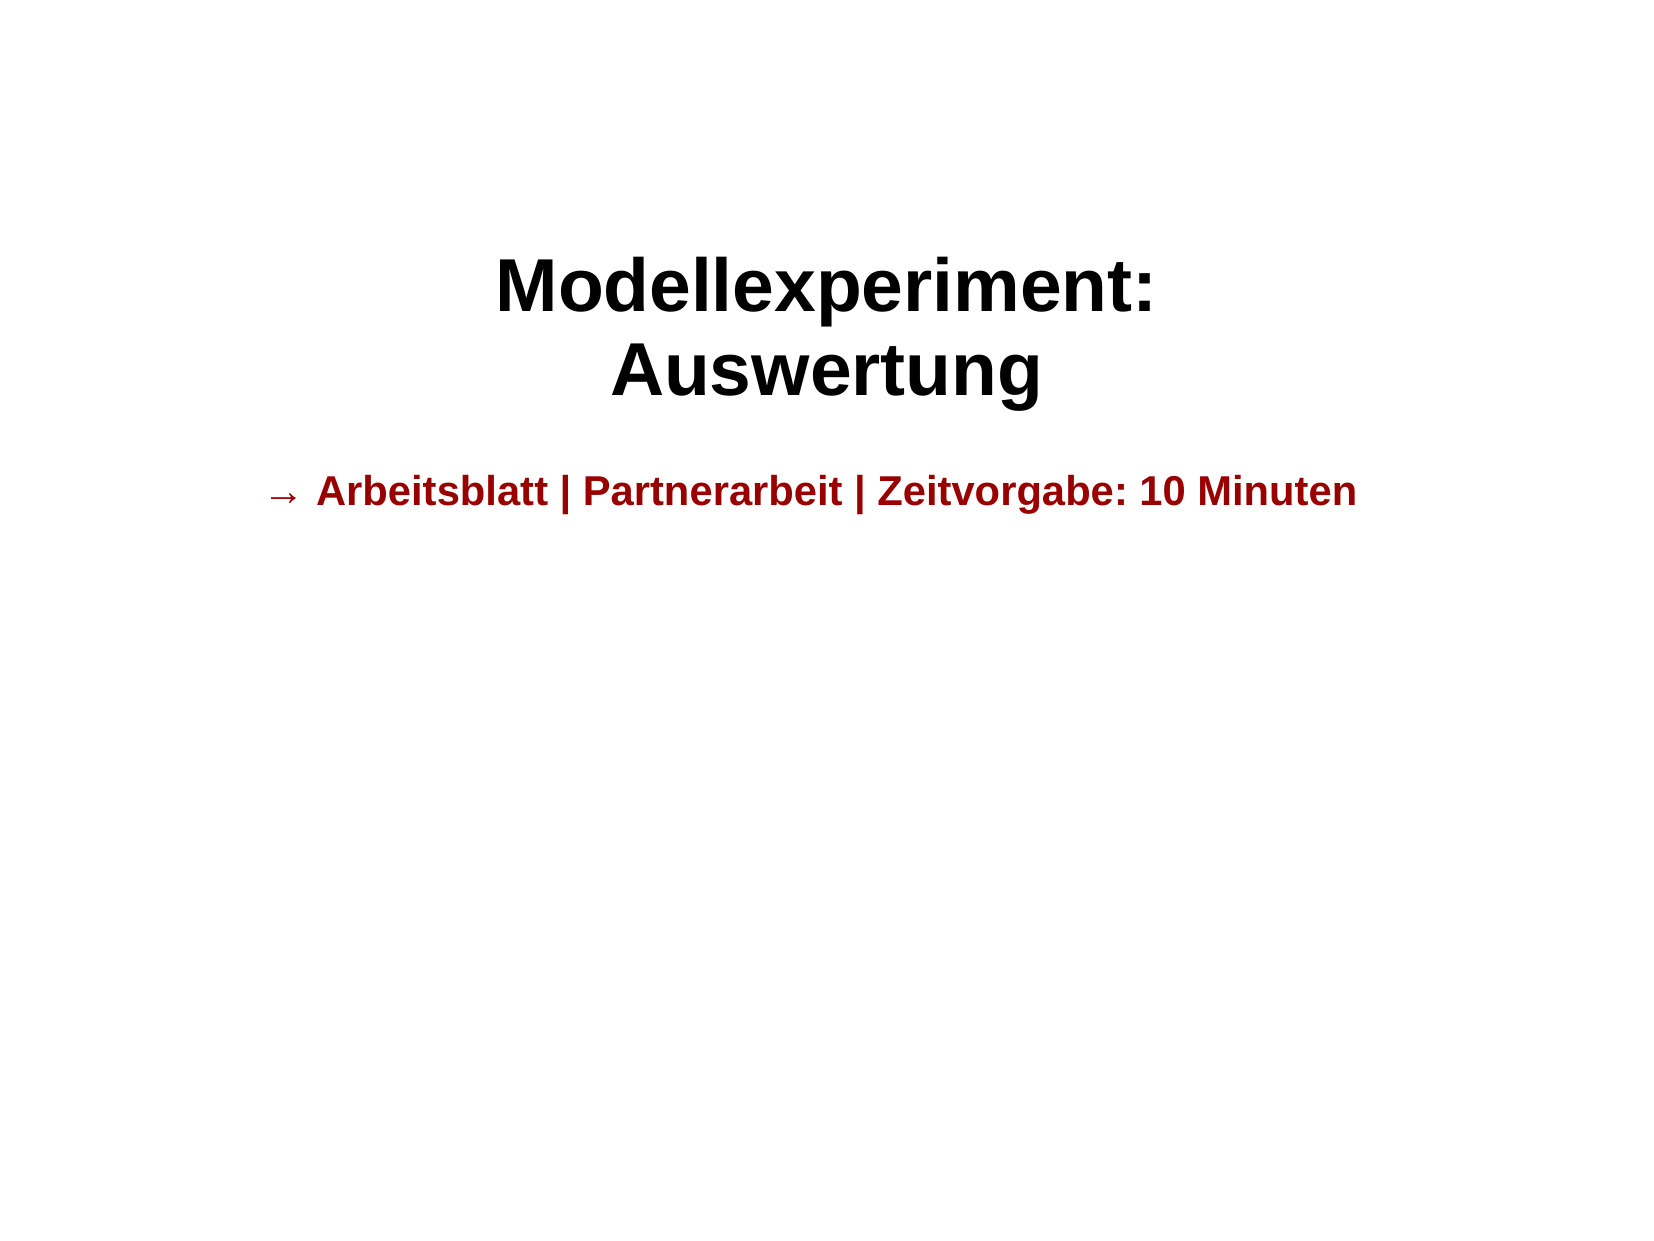

Modellexperiment:
Auswertung
→ Arbeitsblatt | Partnerarbeit | Zeitvorgabe: 10 Minuten